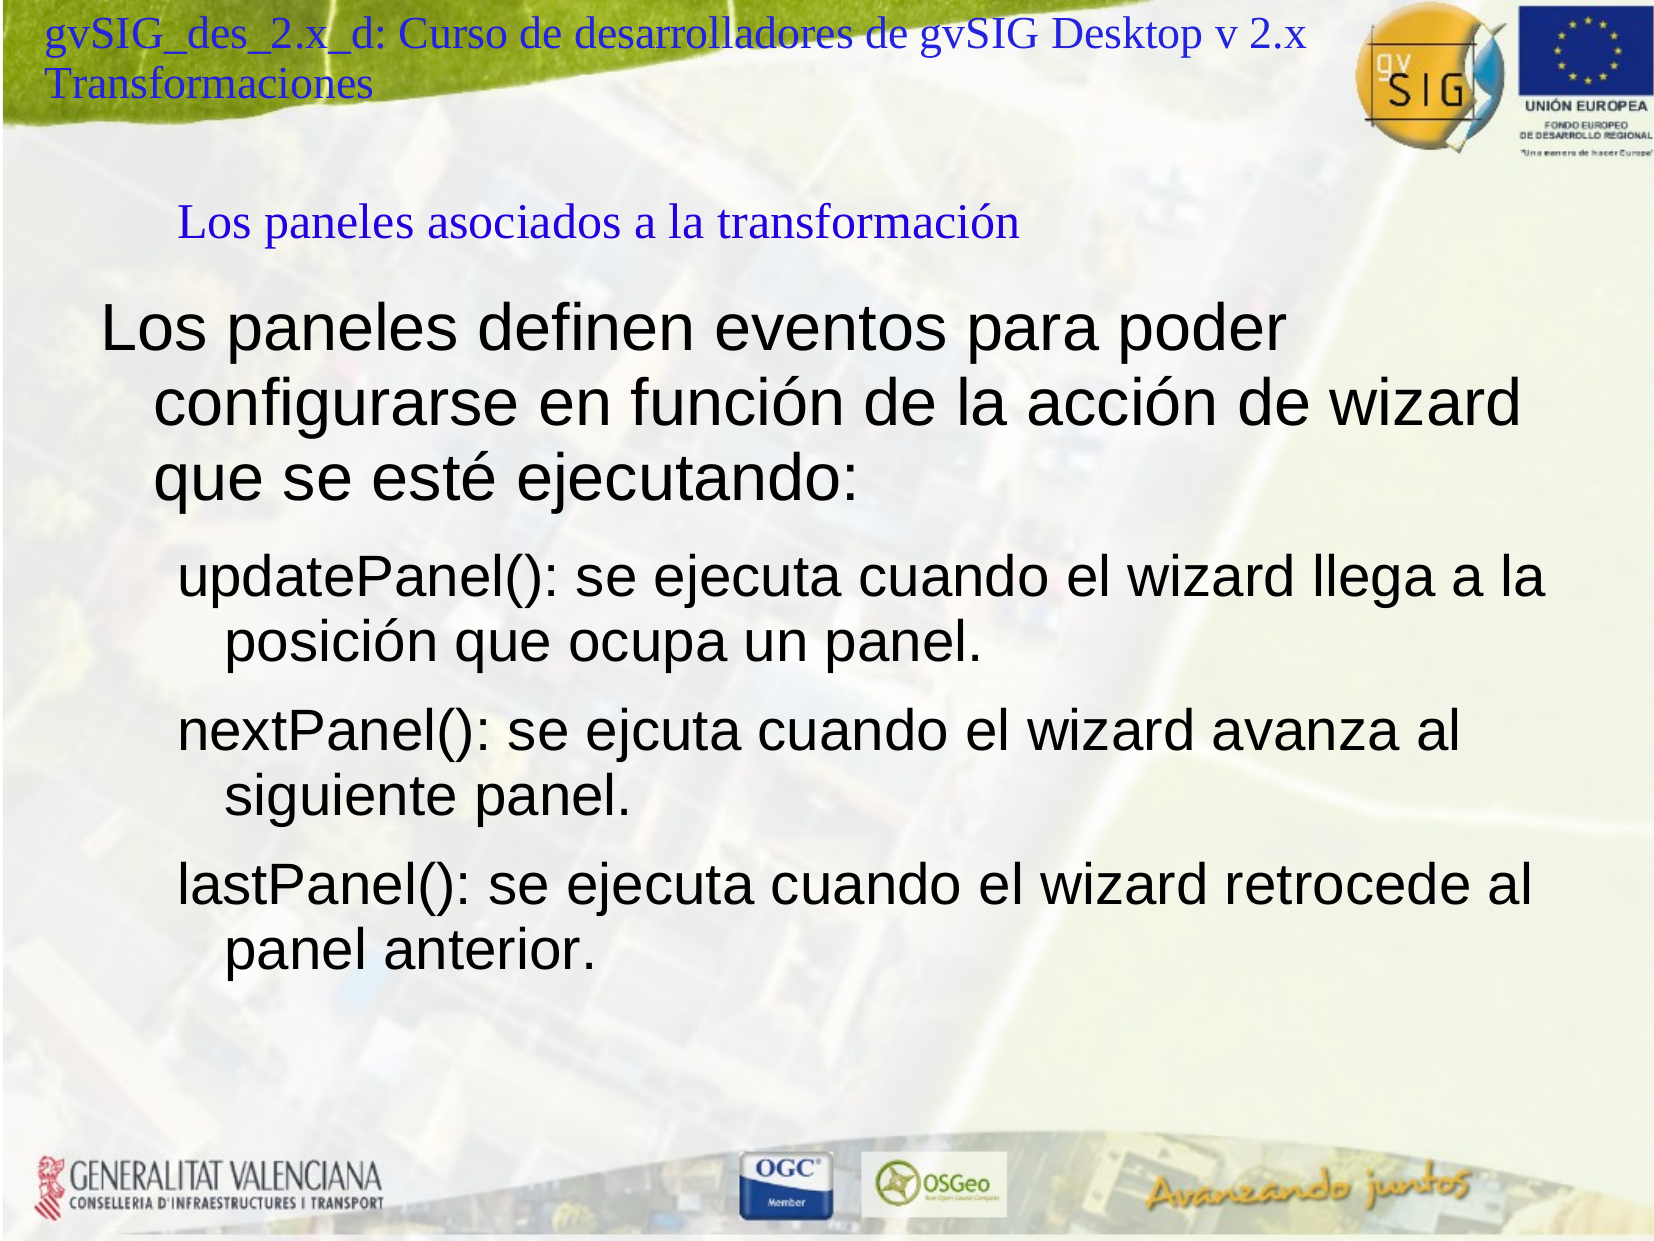

# Los paneles asociados a la transformación
Los paneles definen eventos para poder configurarse en función de la acción de wizard que se esté ejecutando:
updatePanel(): se ejecuta cuando el wizard llega a la posición que ocupa un panel.
nextPanel(): se ejcuta cuando el wizard avanza al siguiente panel.
lastPanel(): se ejecuta cuando el wizard retrocede al panel anterior.